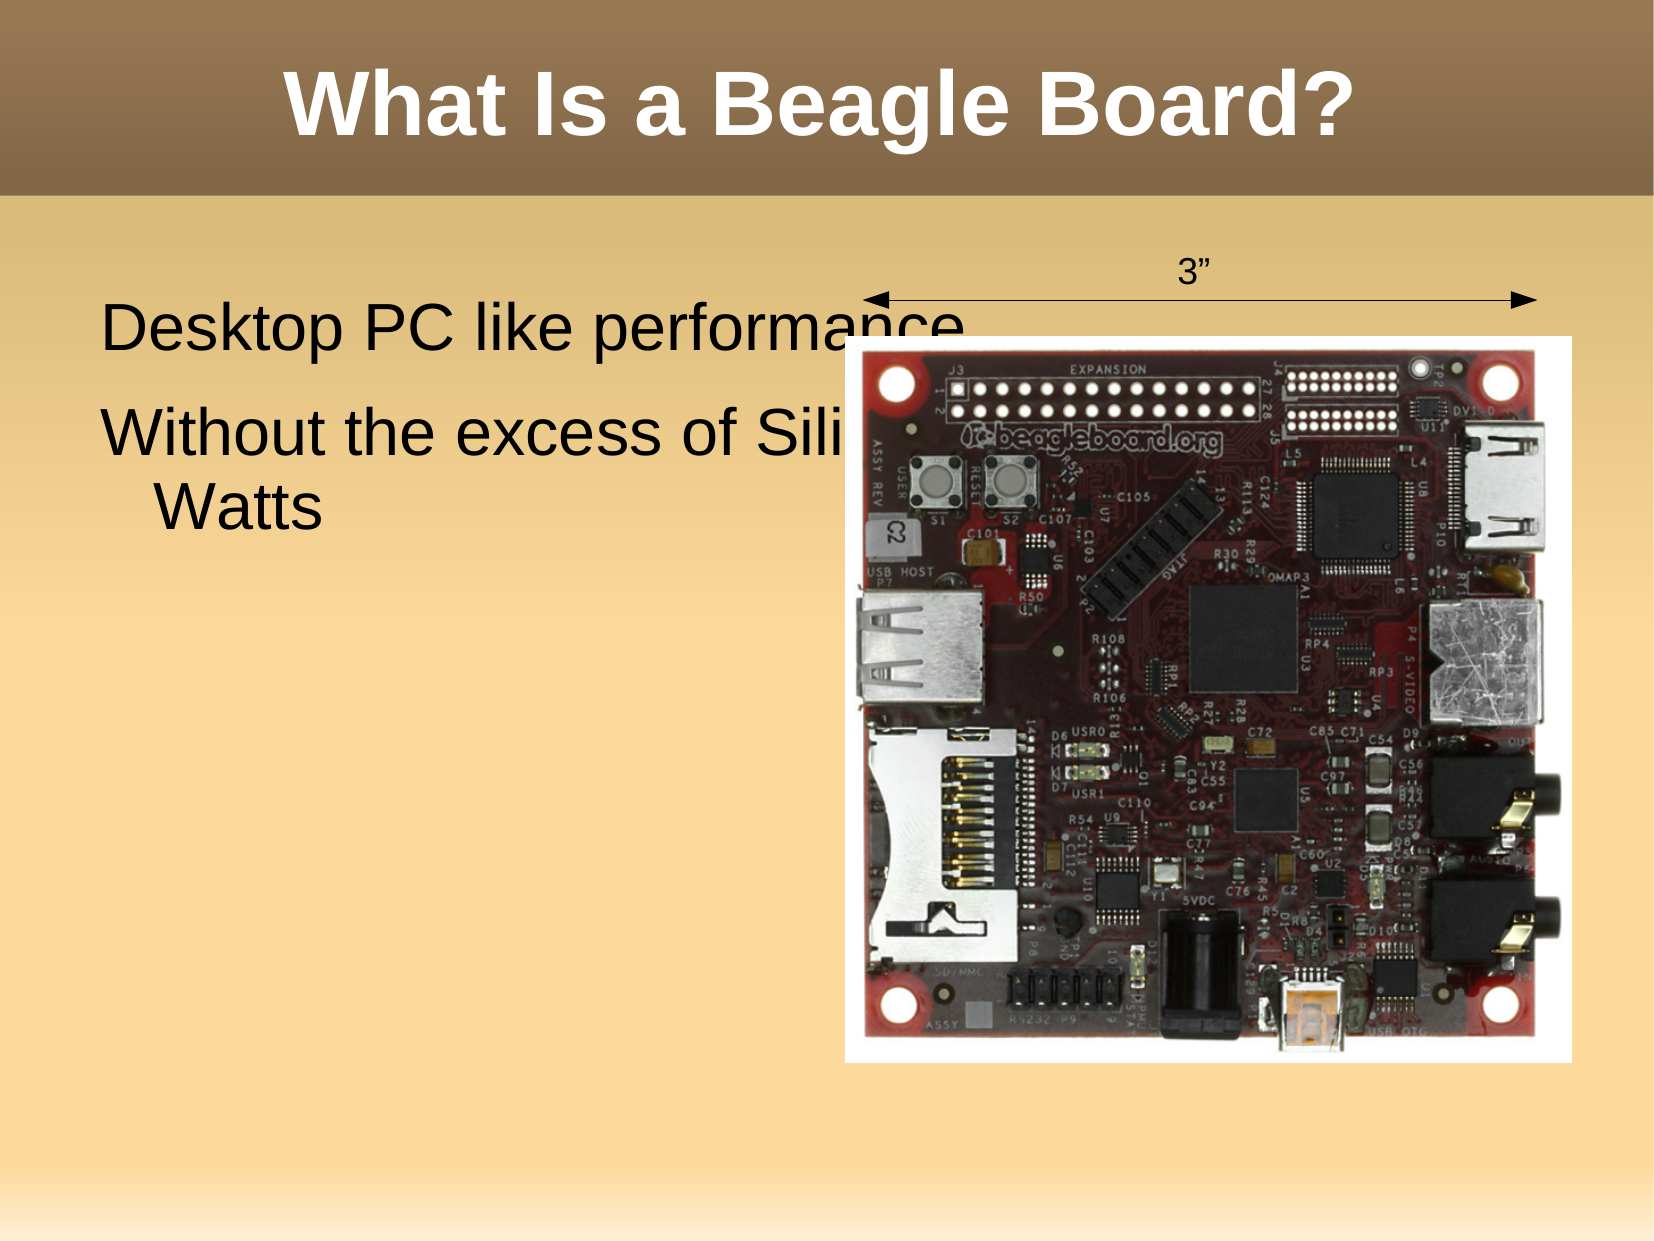

# What Is a Beagle Board?
3”
Desktop PC like performance
Without the excess of Silicon, Fans, Space, and Watts